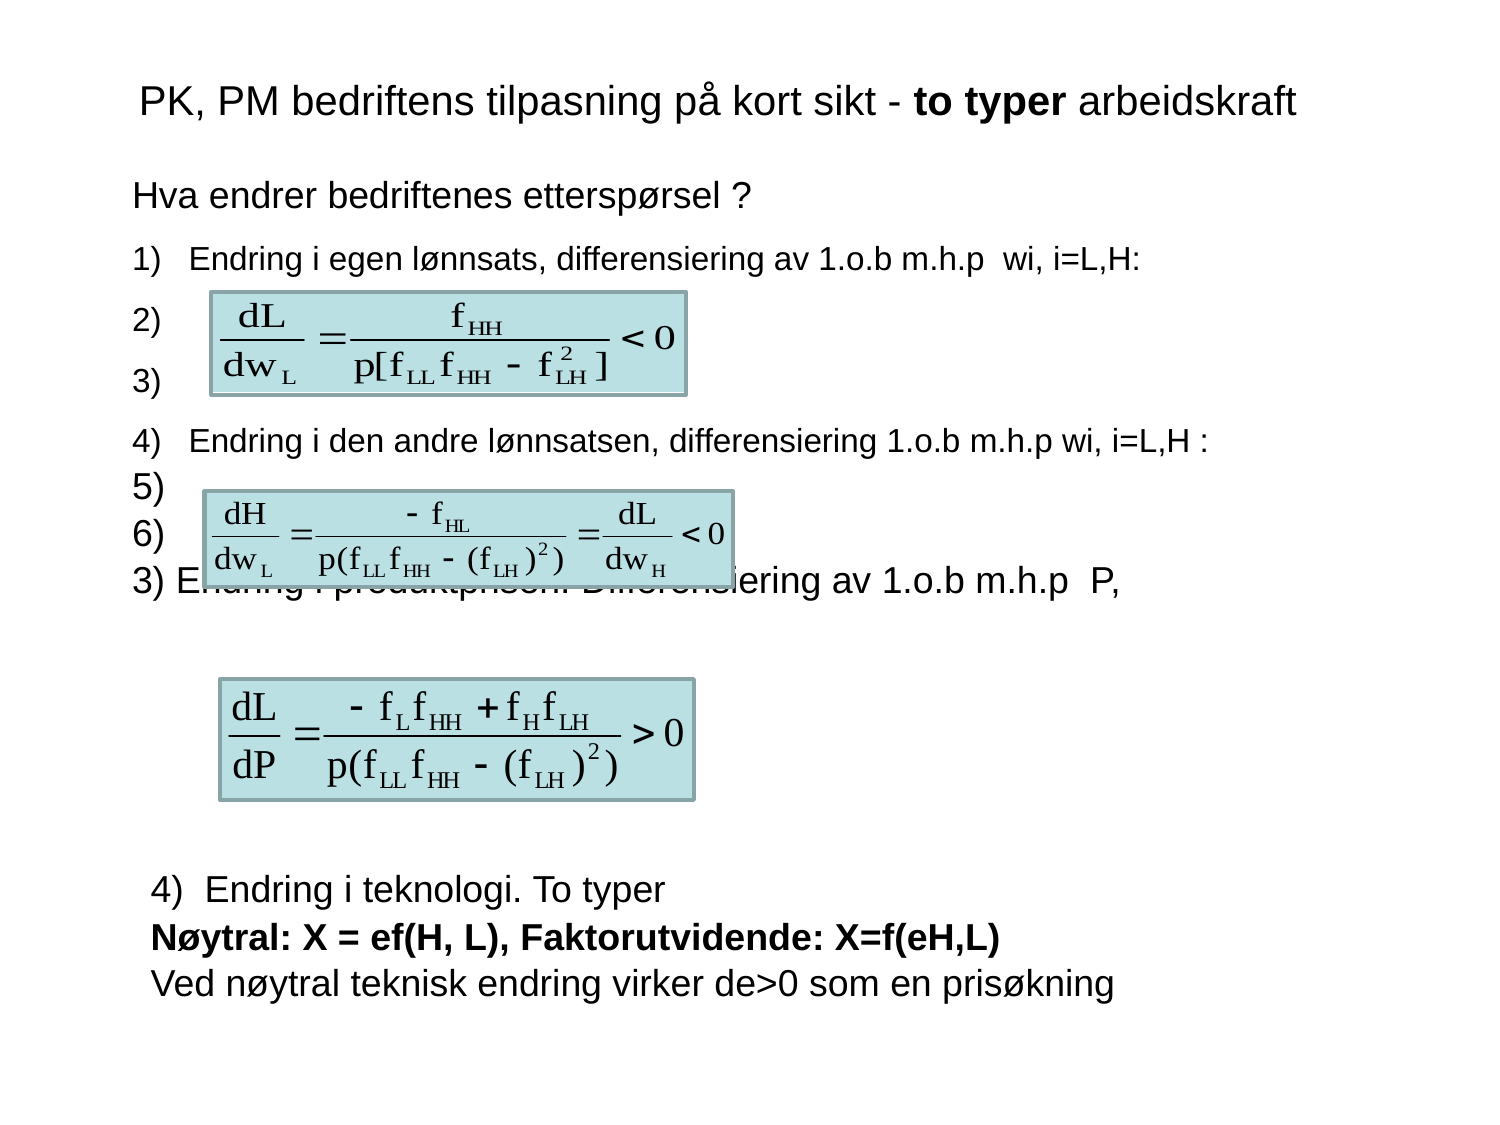

PK, PM bedriftens tilpasning på kort sikt - to typer arbeidskraft
Hva endrer bedriftenes etterspørsel ?
Endring i egen lønnsats, differensiering av 1.o.b m.h.p wi, i=L,H:
Endring i den andre lønnsatsen, differensiering 1.o.b m.h.p wi, i=L,H :
3) Endring i produktprisen: Differensiering av 1.o.b m.h.p P,
4) Endring i teknologi. To typer
Nøytral: X = ef(H, L), Faktorutvidende: X=f(eH,L)
Ved nøytral teknisk endring virker de>0 som en prisøkning